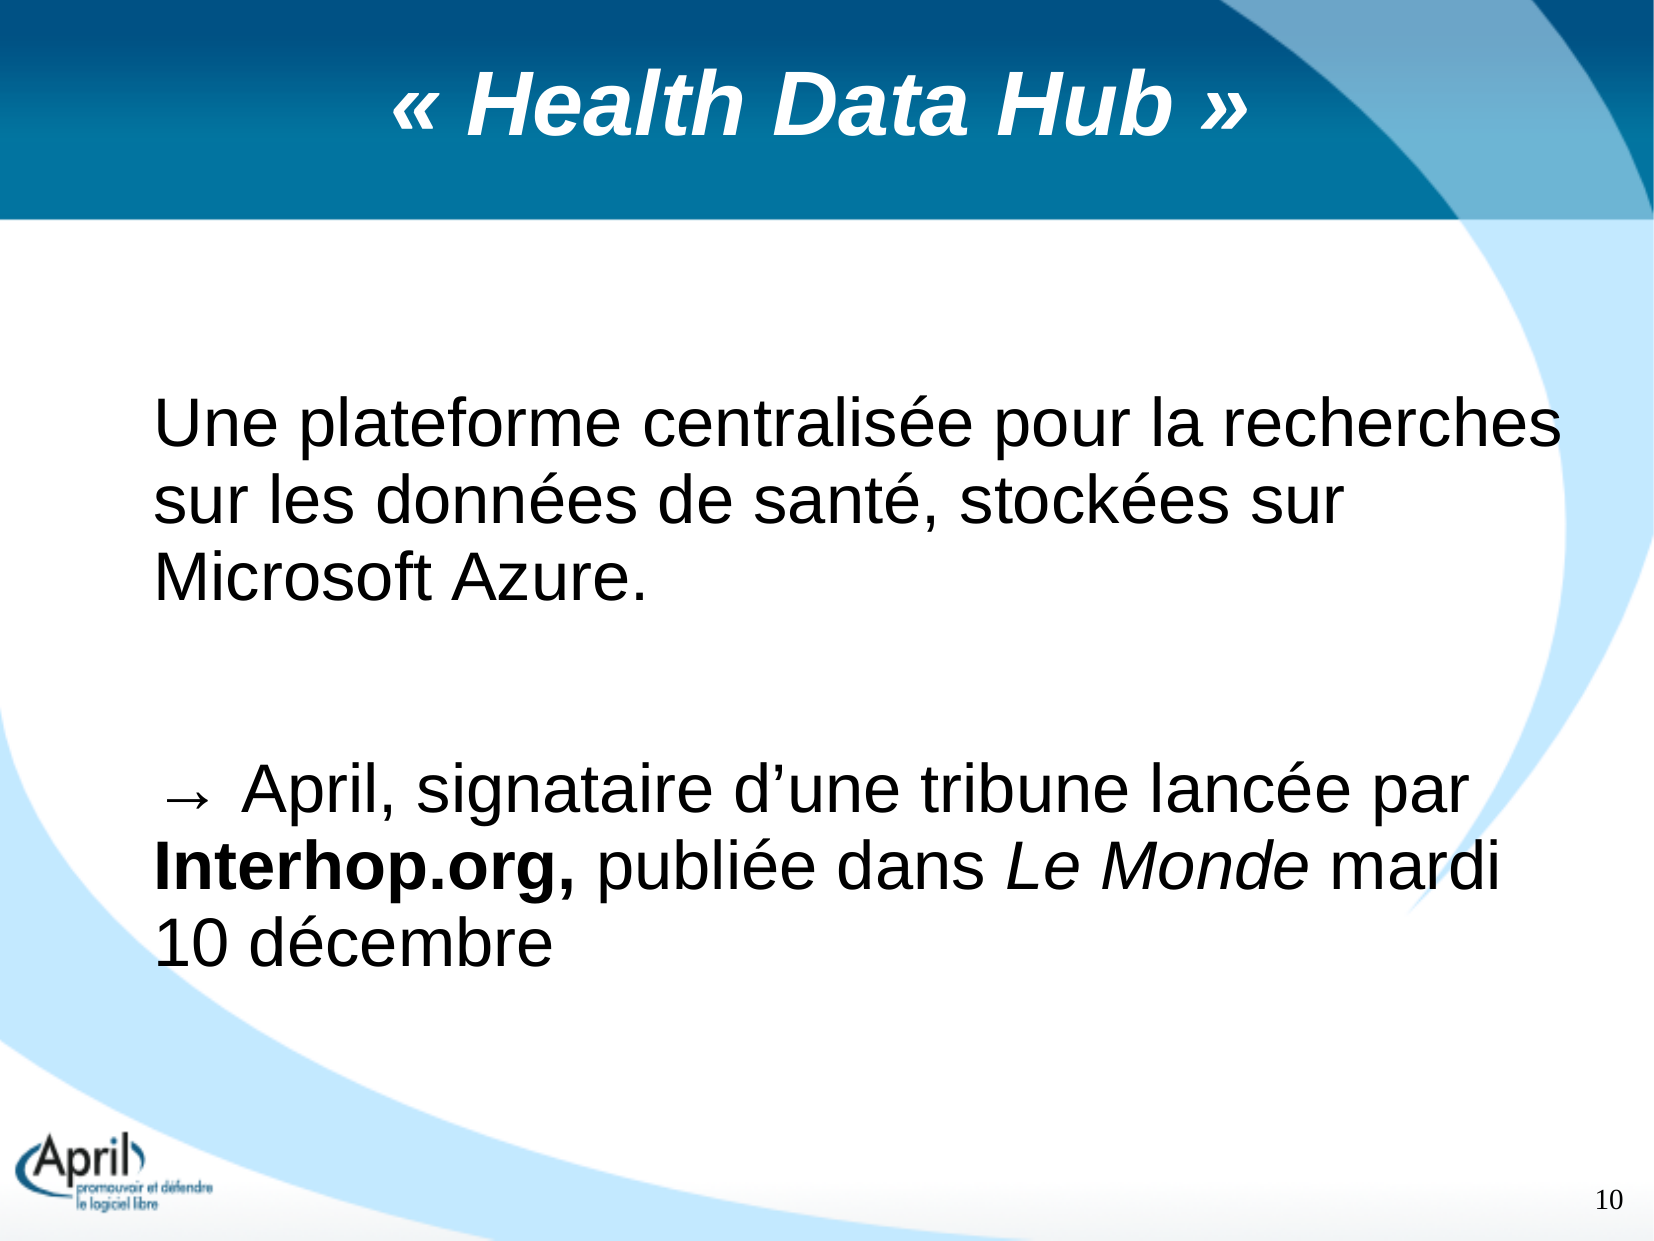

# « Health Data Hub »
Une plateforme centralisée pour la recherches sur les données de santé, stockées sur Microsoft Azure.
→ April, signataire d’une tribune lancée par Interhop.org, publiée dans Le Monde mardi 10 décembre
10